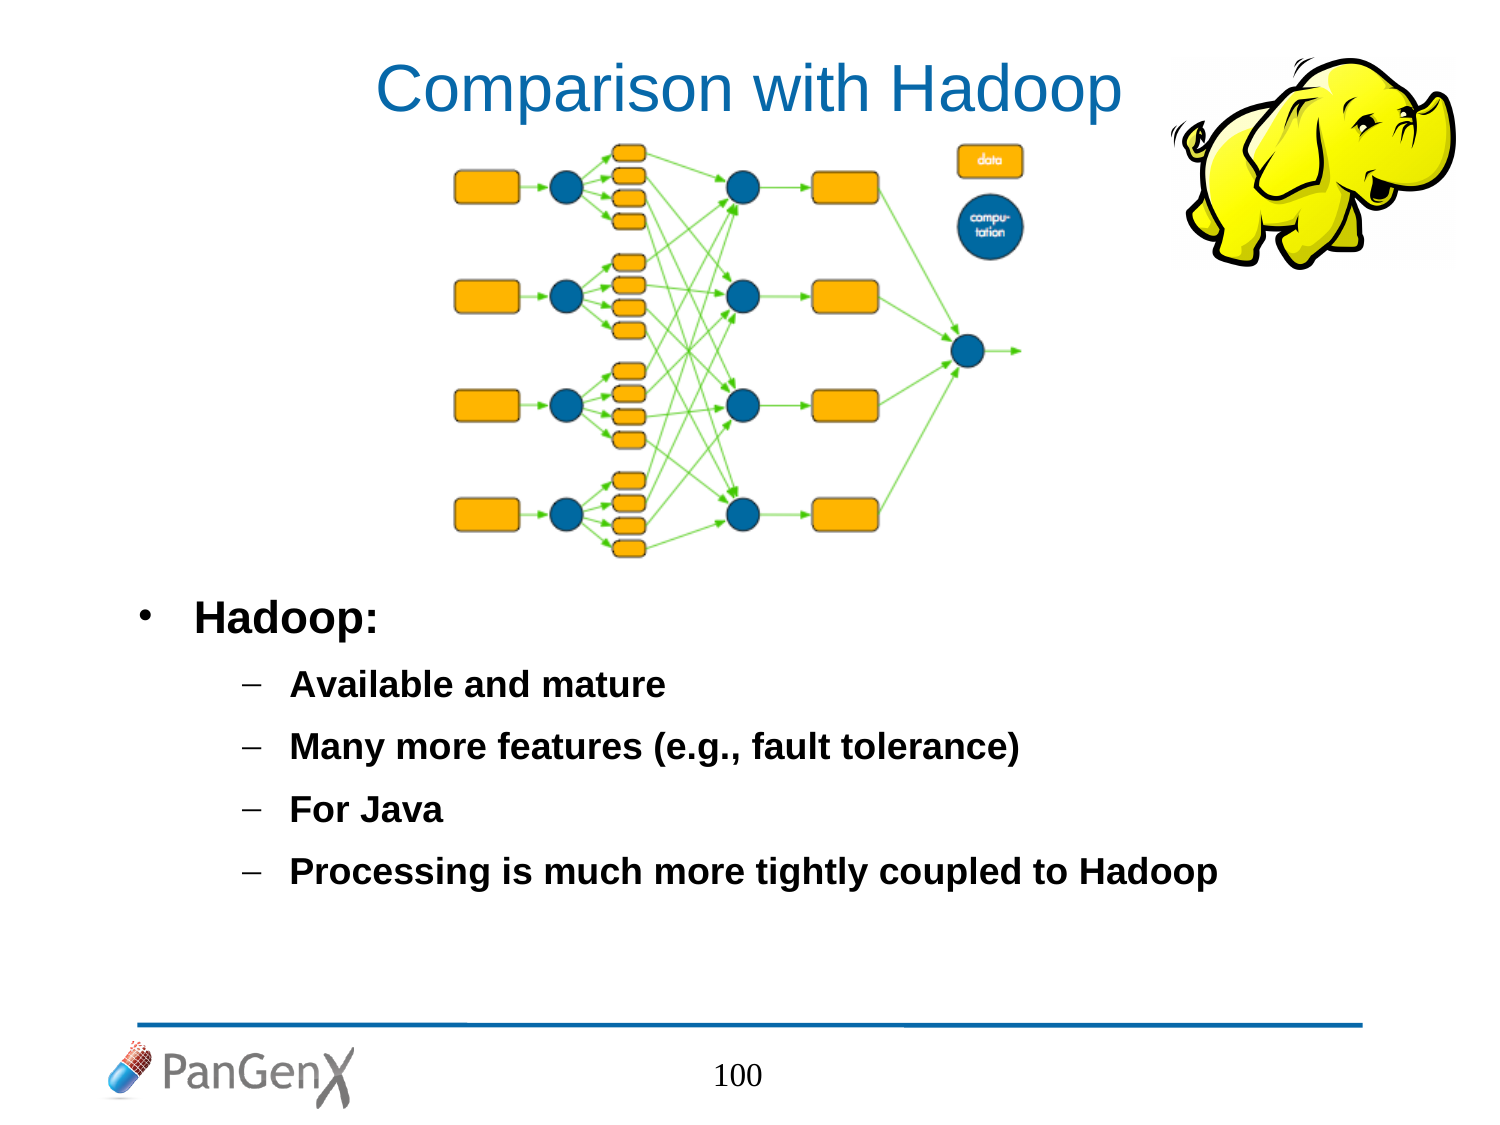

# Comparison with Hadoop
Hadoop:
Available and mature
Many more features (e.g., fault tolerance)
For Java
Processing is much more tightly coupled to Hadoop
100